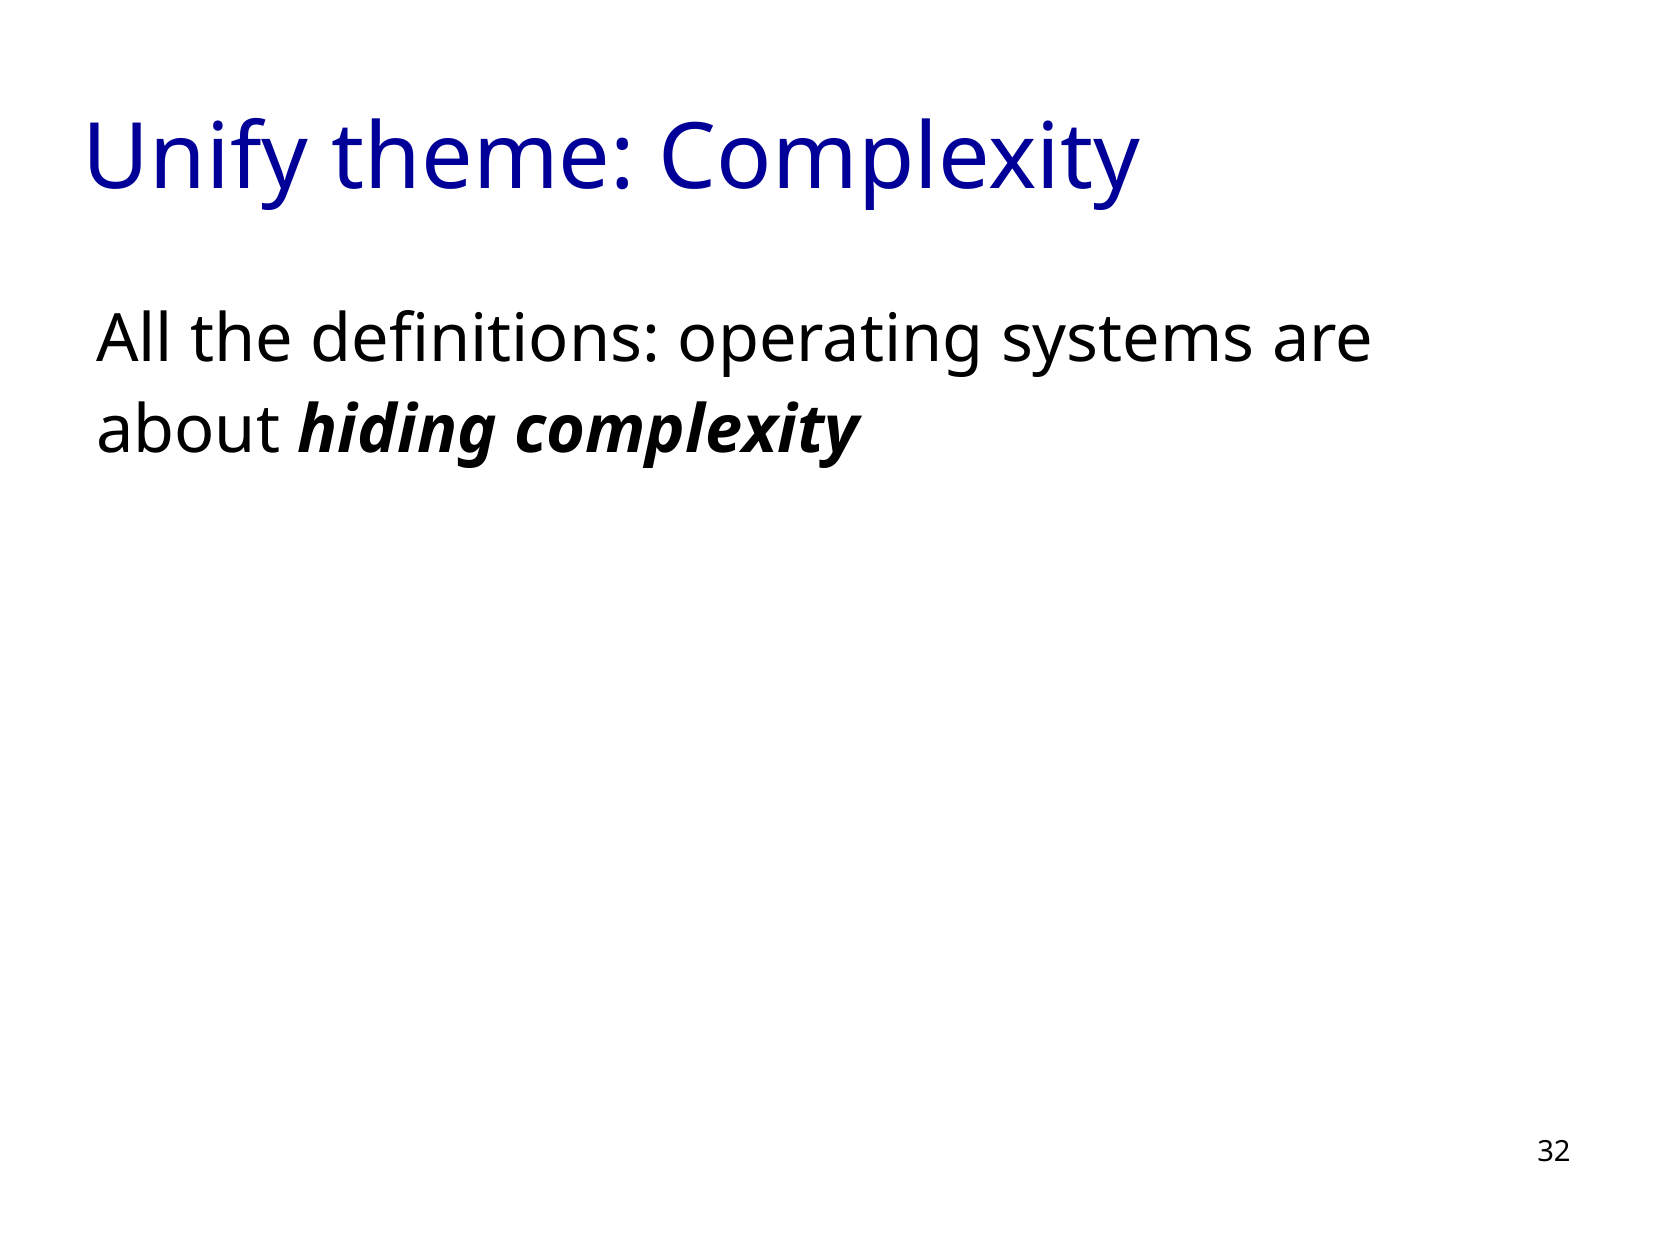

# Unify theme: Complexity
All the definitions: operating systems are about hiding complexity
32